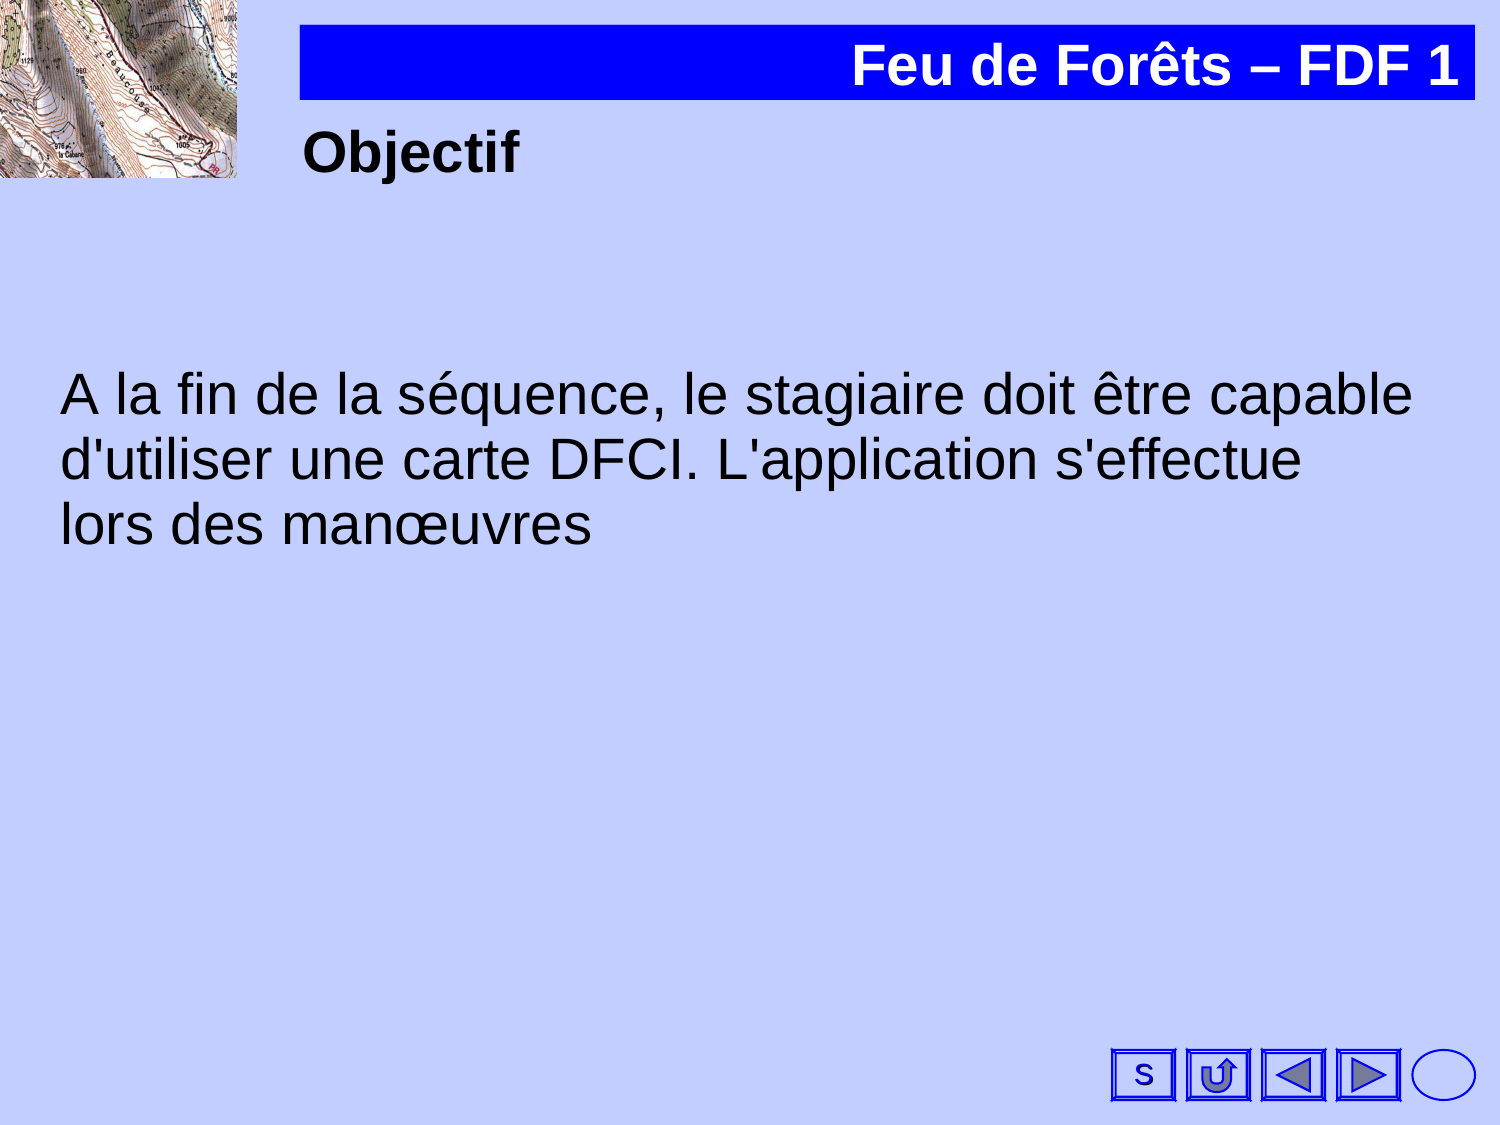

Feu de Forêts – FDF 1
Objectif
A la fin de la séquence, le stagiaire doit être capable
d'utiliser une carte DFCI. L'application s'effectue
lors des manœuvres